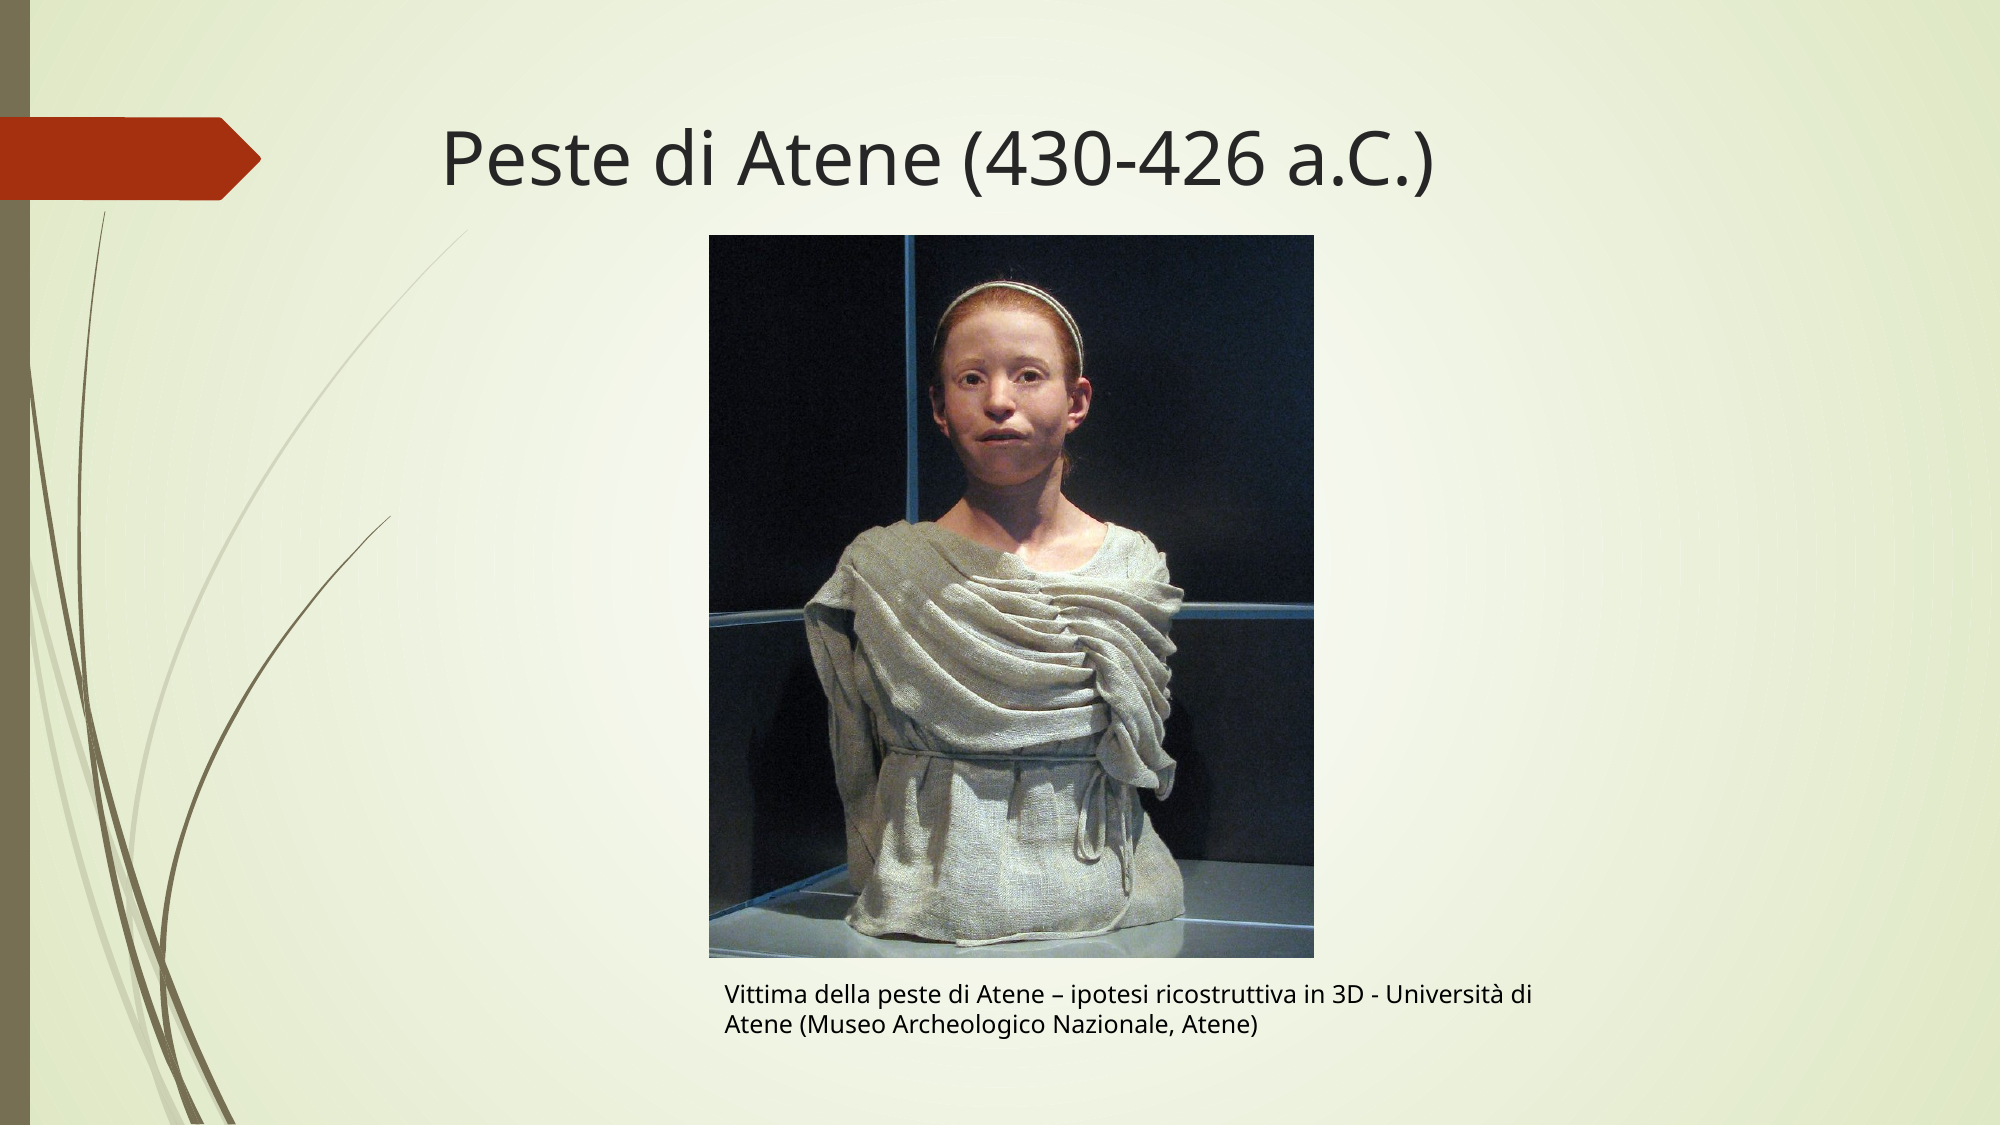

# Peste di Atene (430-426 a.C.)
Vittima della peste di Atene – ipotesi ricostruttiva in 3D - Università di Atene (Museo Archeologico Nazionale, Atene)